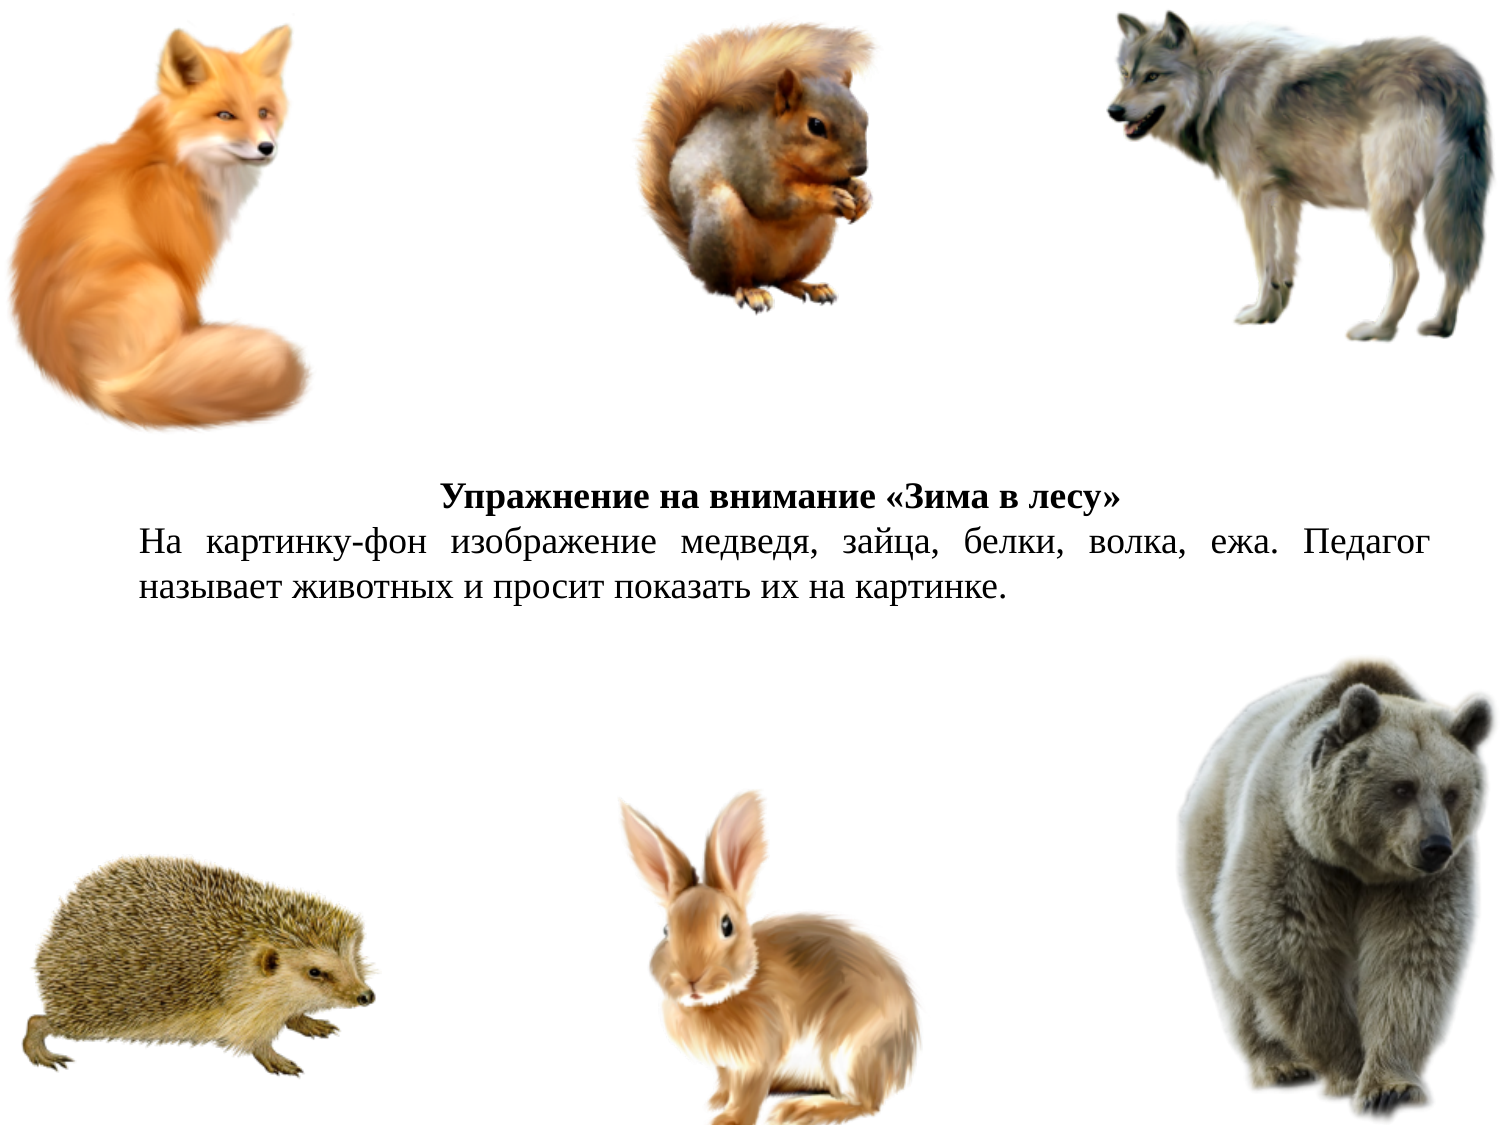

Упражнение на внимание «Зима в лесу»
На картинку-фон изображение медведя, зайца, белки, волка, ежа. Педагог называет животных и просит показать их на картинке.